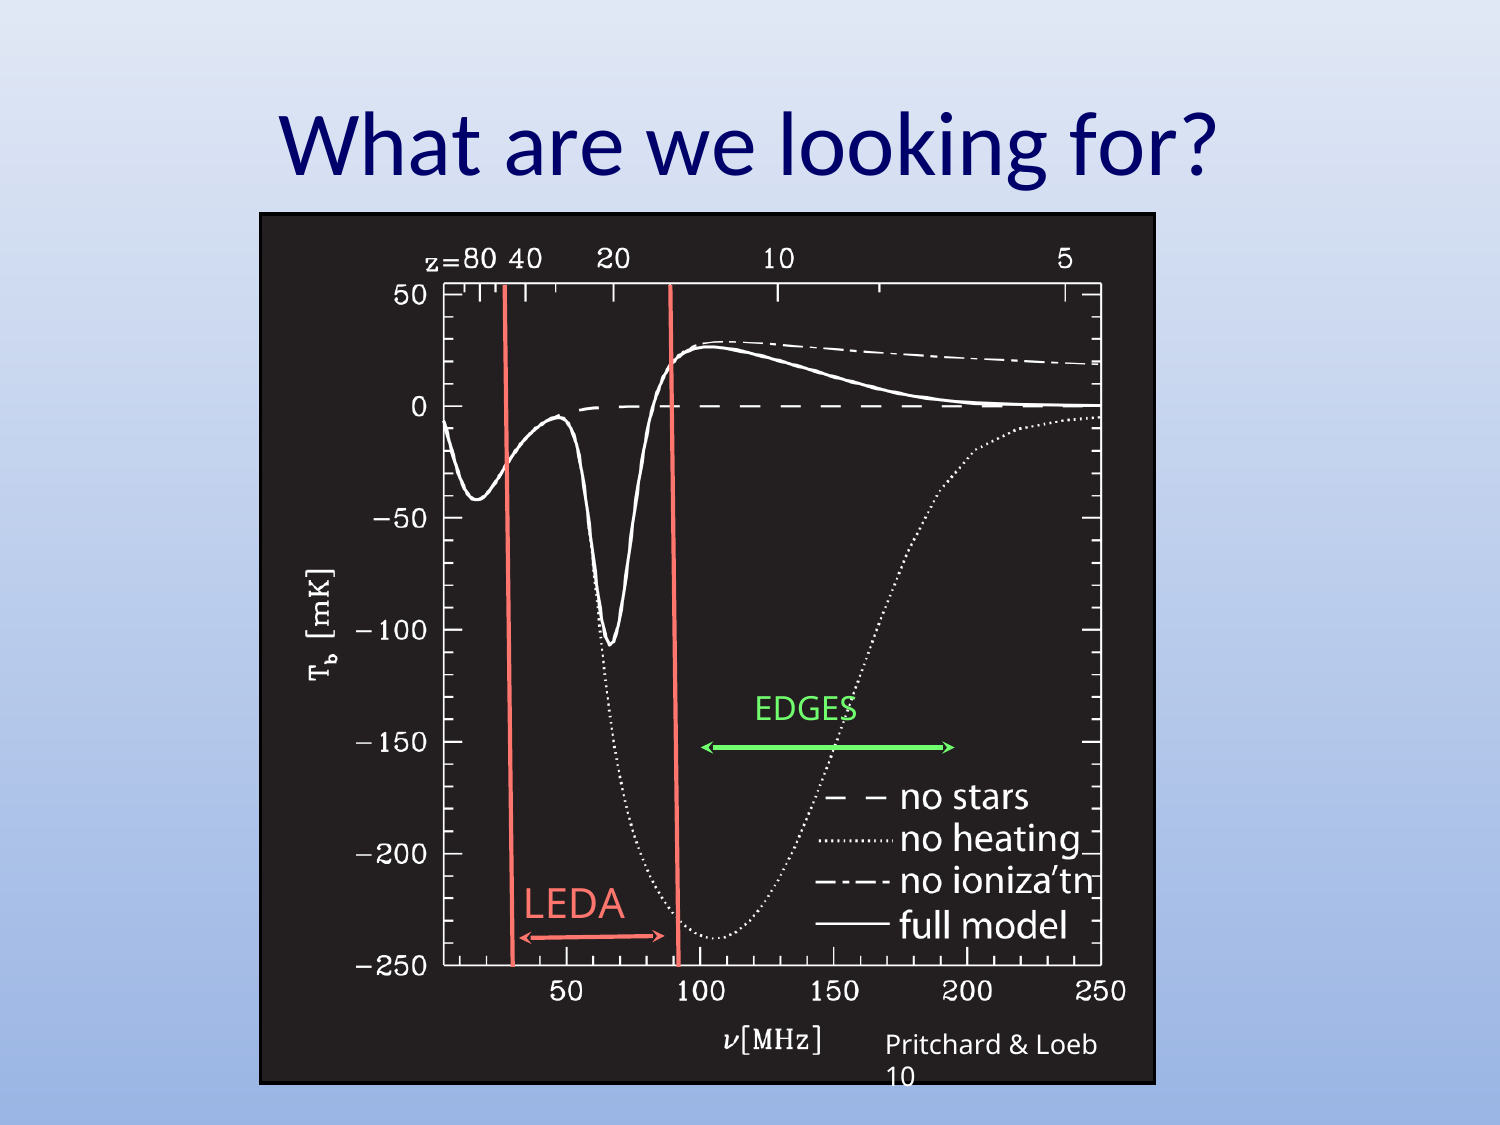

# What are we looking for?
EDGES
LEDA
Pritchard & Loeb 10